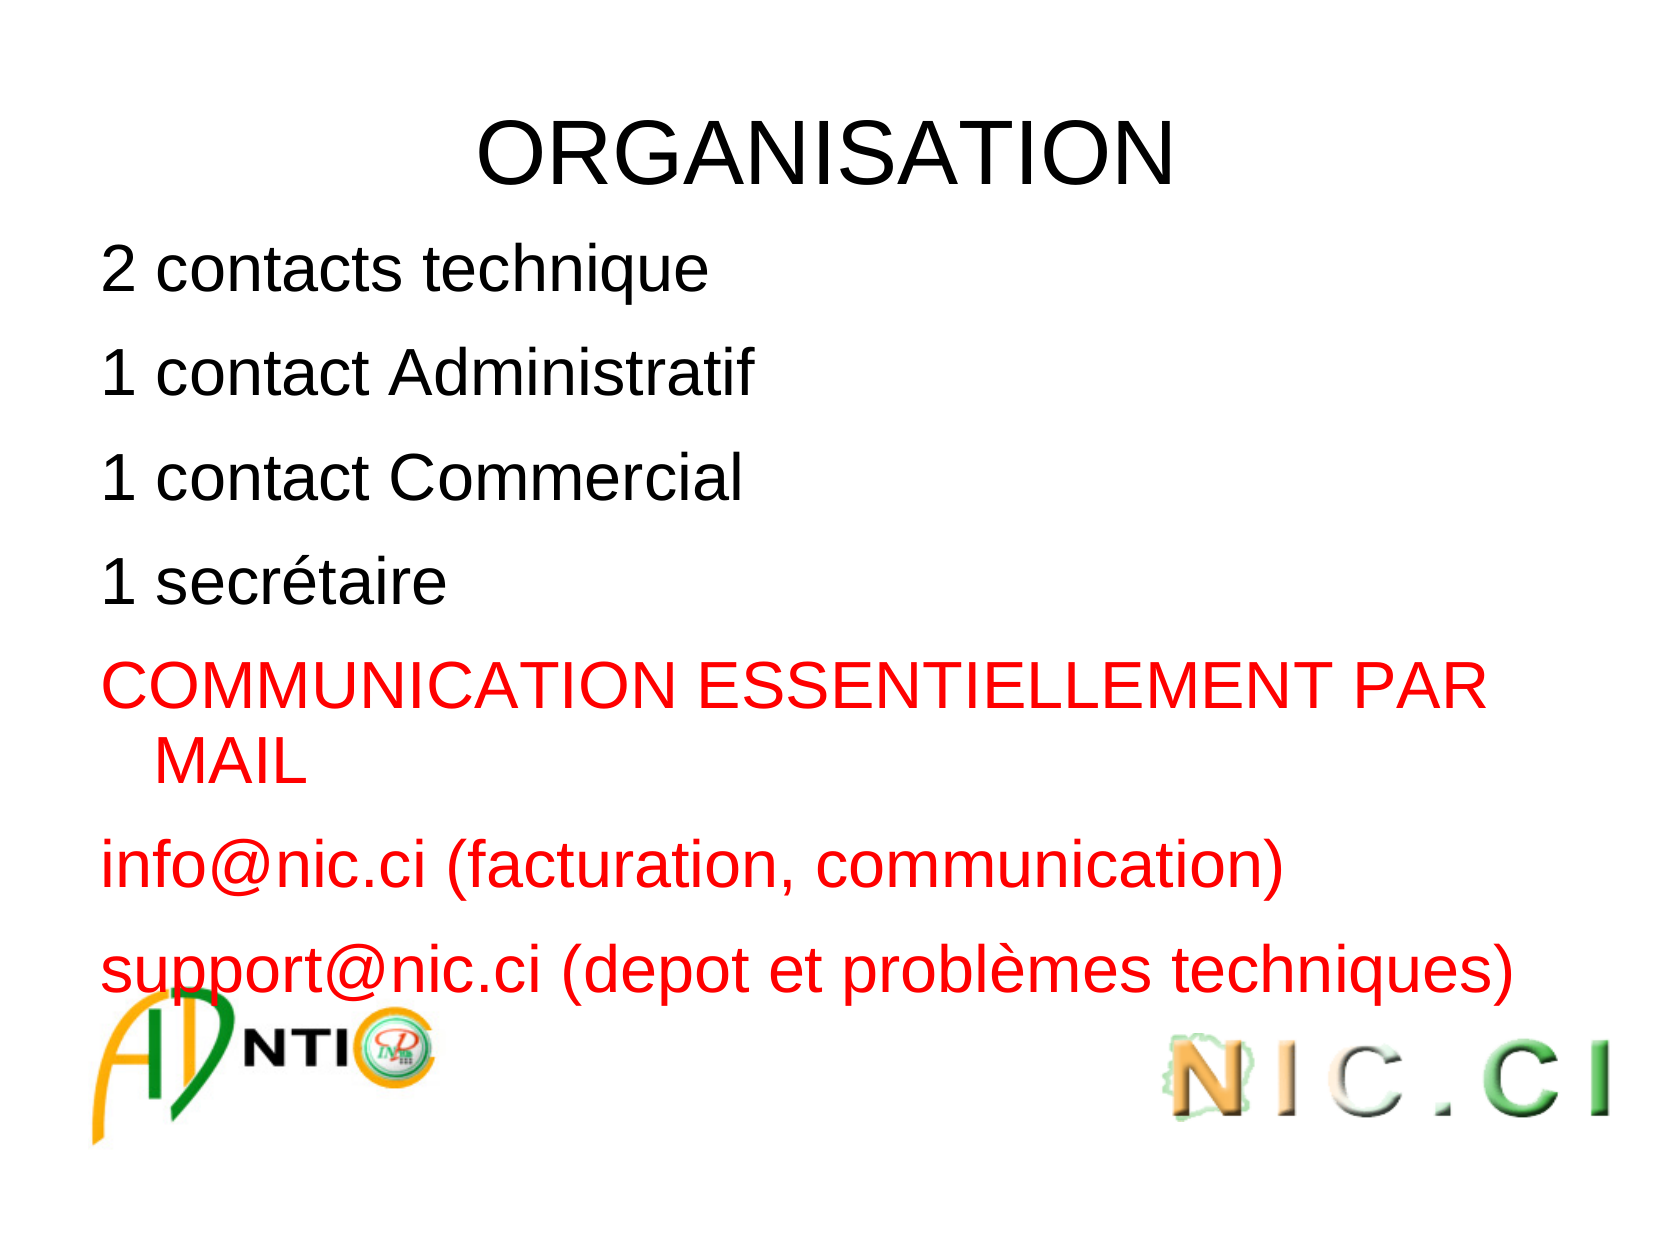

# ORGANISATION
2 contacts technique
1 contact Administratif
1 contact Commercial
1 secrétaire
COMMUNICATION ESSENTIELLEMENT PAR MAIL
info@nic.ci (facturation, communication)
support@nic.ci (depot et problèmes techniques)